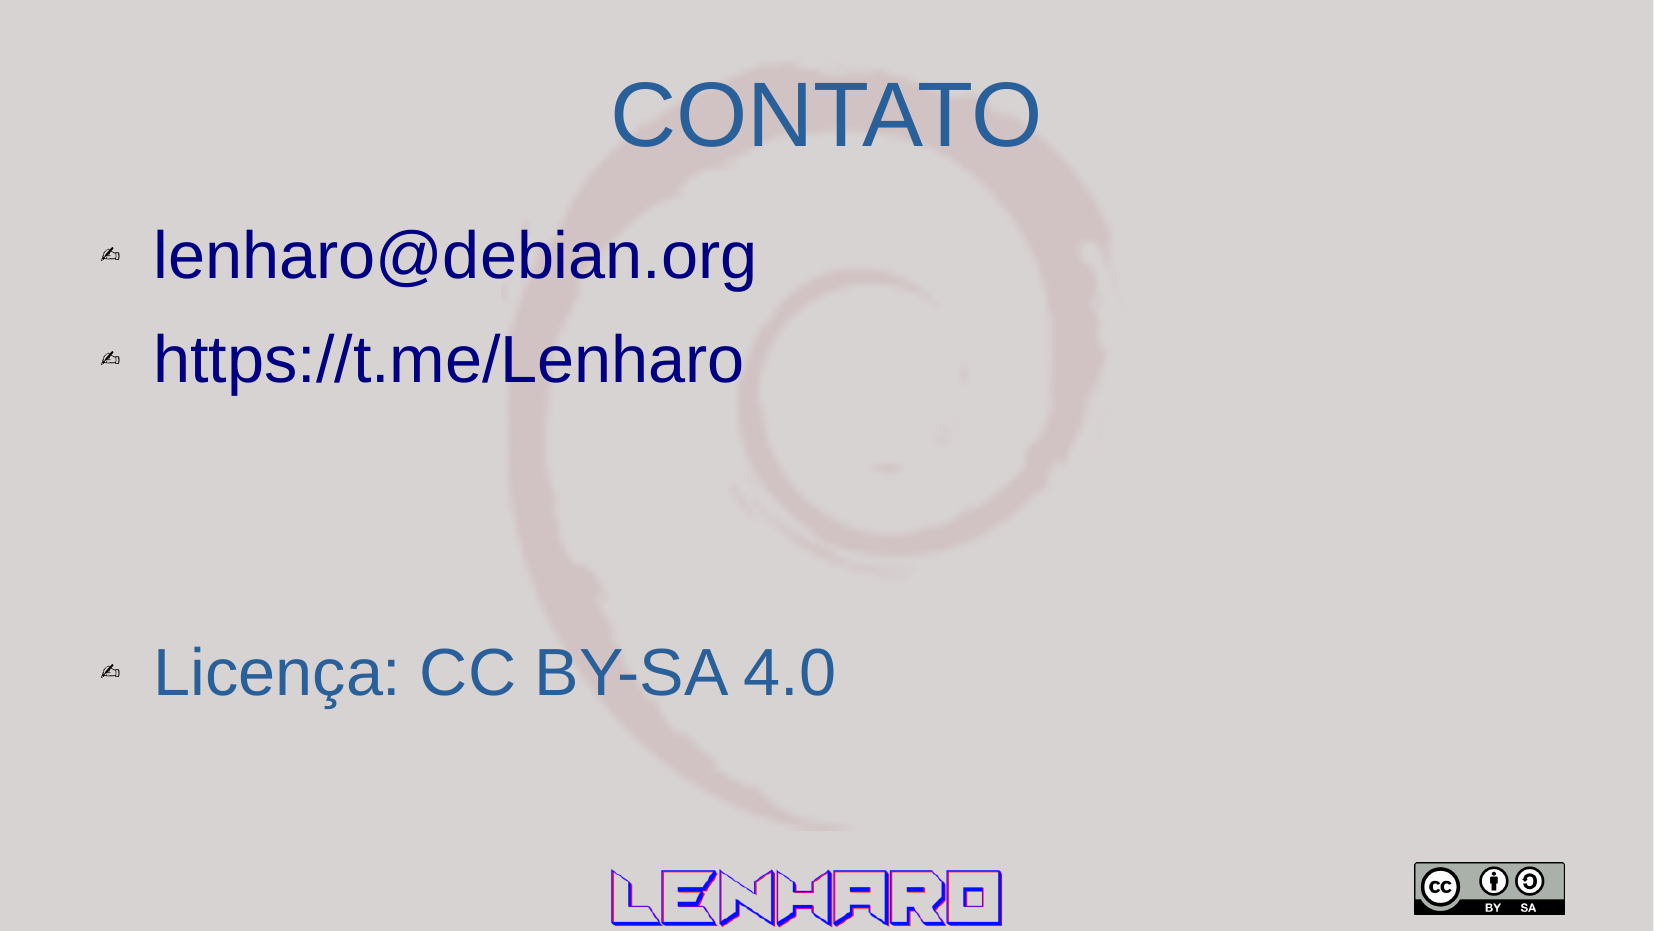

# CONTATO
lenharo@debian.org
https://t.me/Lenharo
Licença: CC BY-SA 4.0